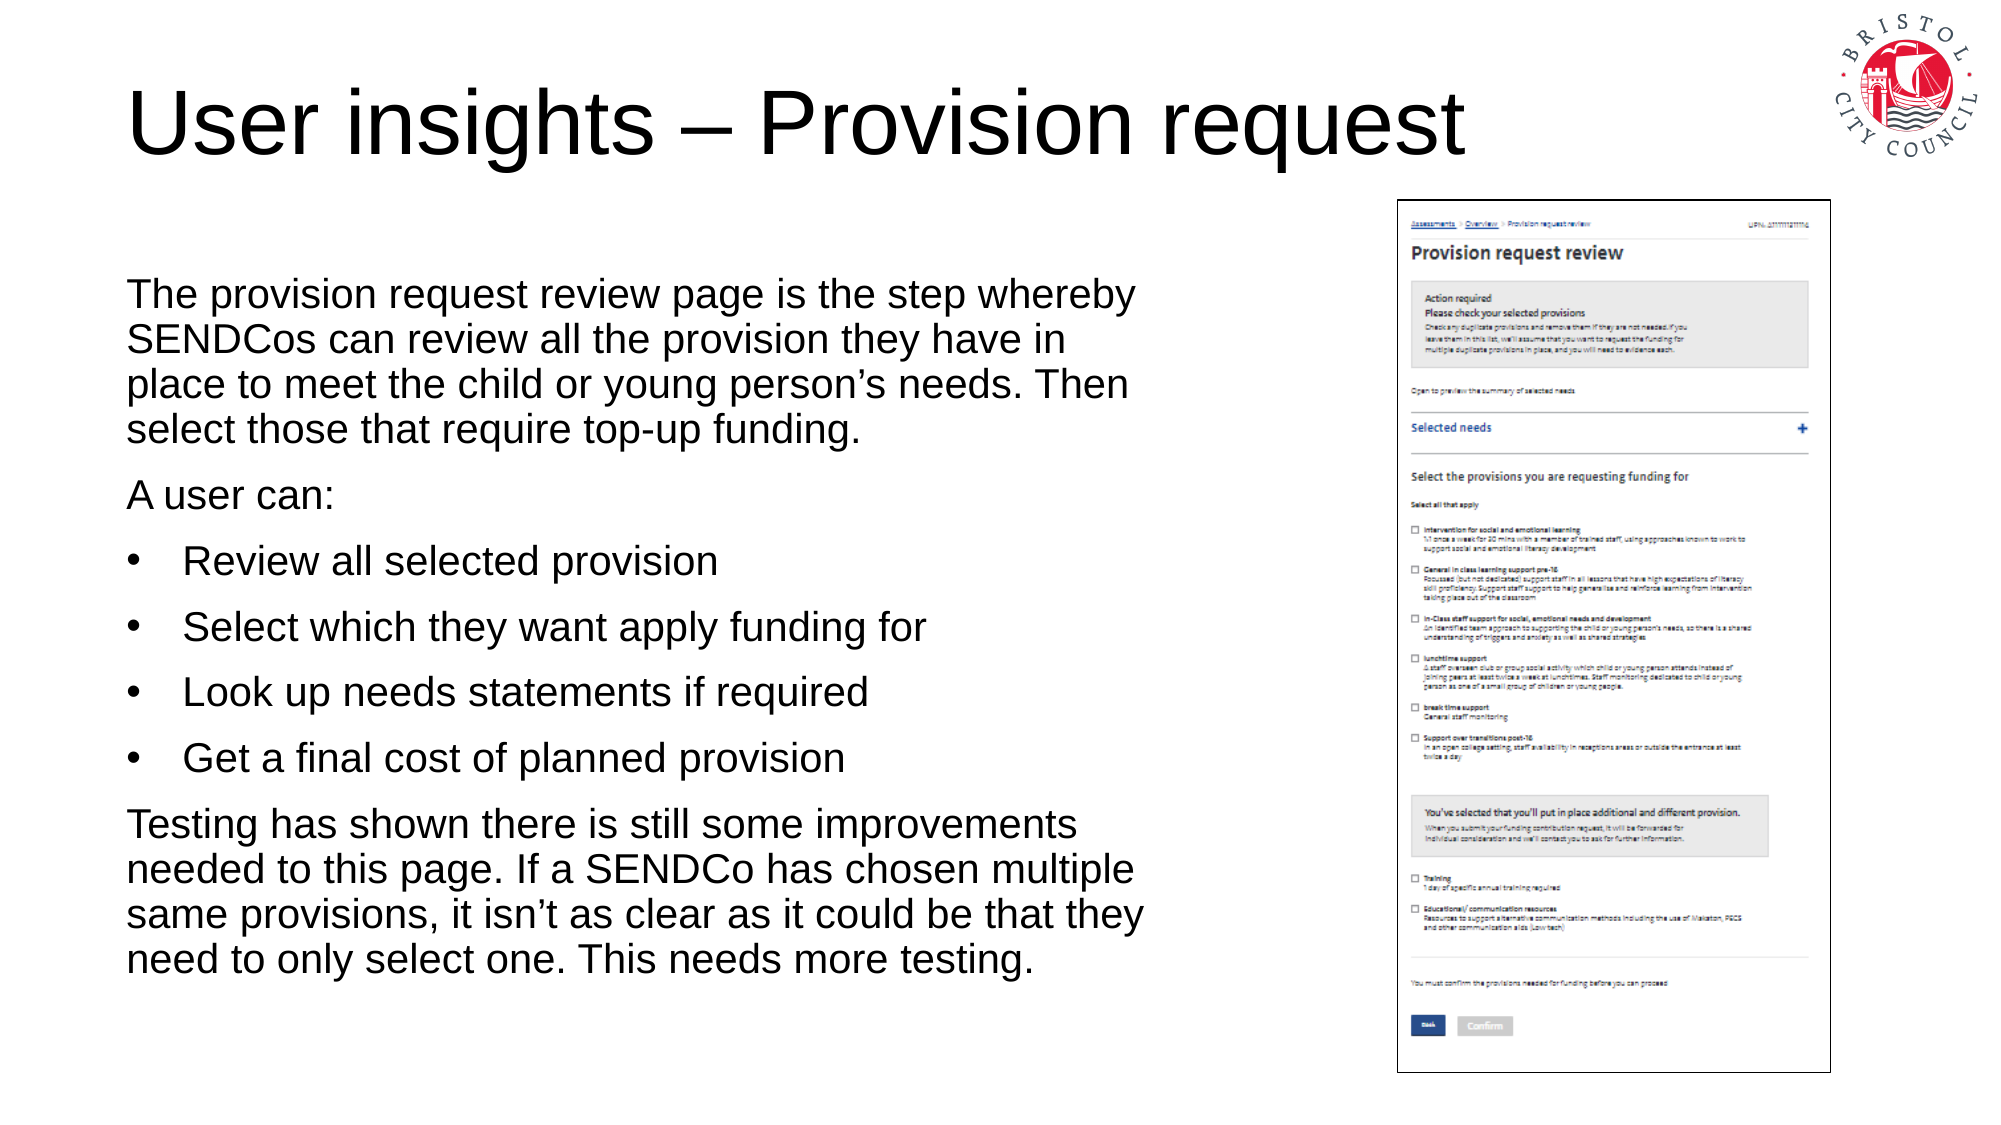

User insights – Provision request
# The provision request review page is the step whereby SENDCos can review all the provision they have in place to meet the child or young person’s needs. Then select those that require top-up funding.
A user can:
Review all selected provision
Select which they want apply funding for
Look up needs statements if required
Get a final cost of planned provision
Testing has shown there is still some improvements needed to this page. If a SENDCo has chosen multiple same provisions, it isn’t as clear as it could be that they need to only select one. This needs more testing.